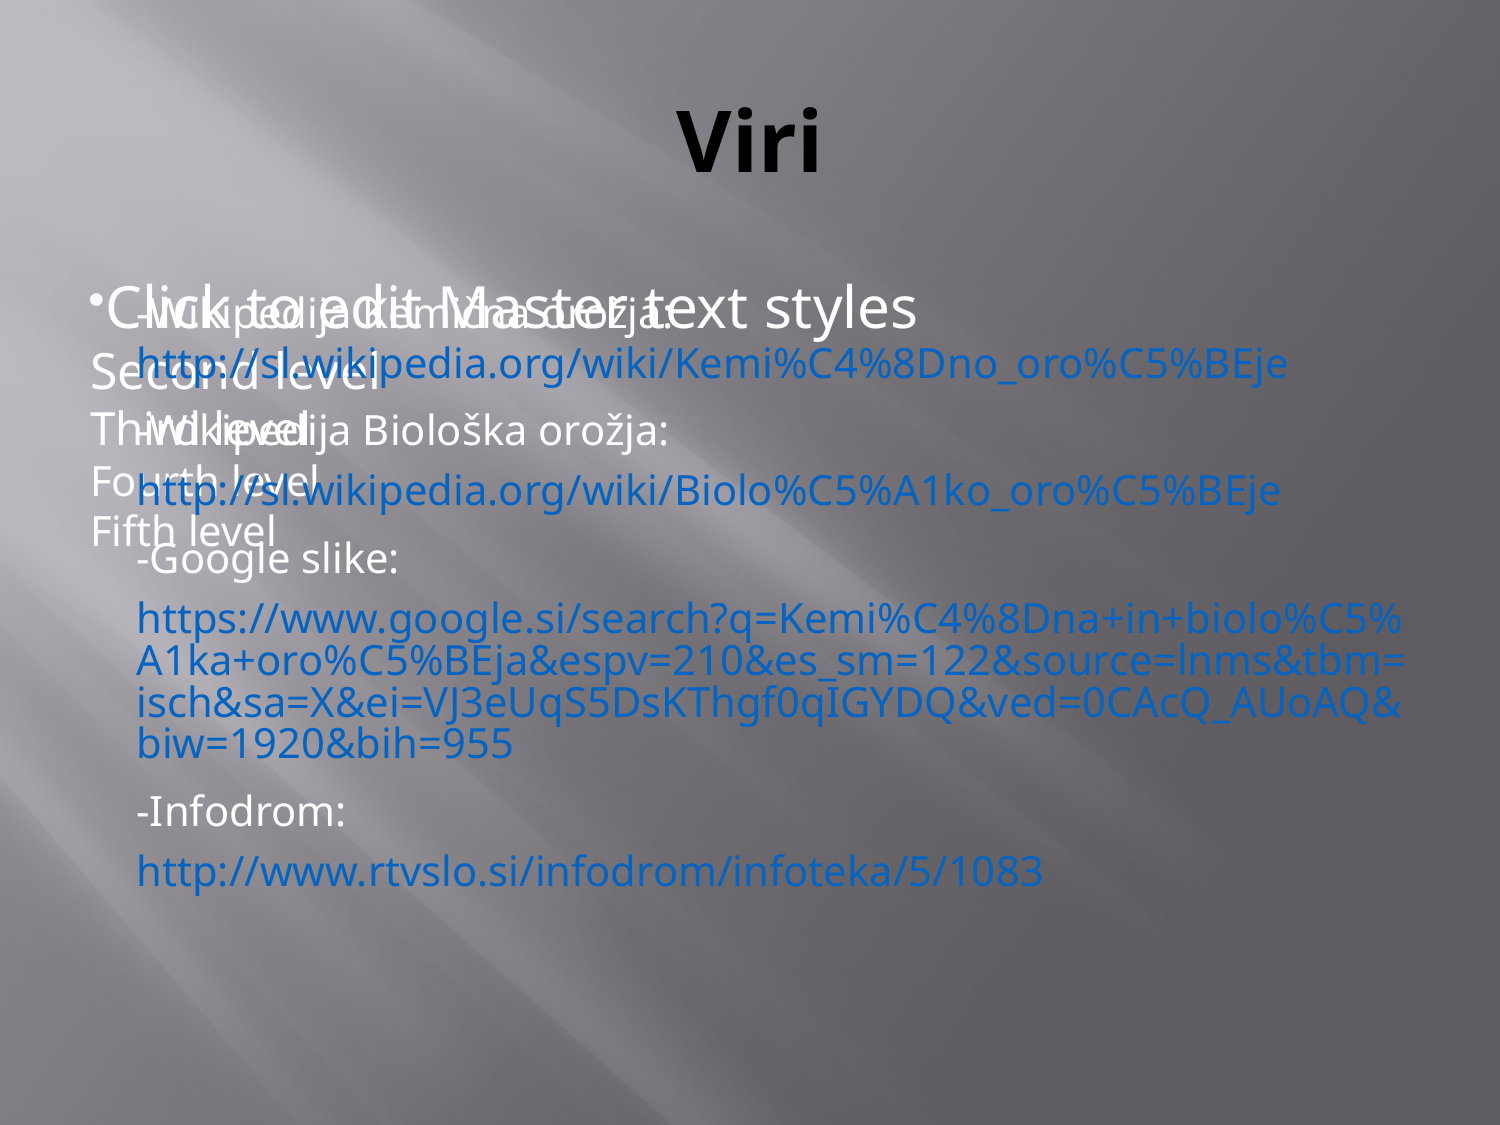

# Viri
-Wikipedija Kemična orožja: http://sl.wikipedia.org/wiki/Kemi%C4%8Dno_oro%C5%BEje
-Wikipedija Biološka orožja:
http://sl.wikipedia.org/wiki/Biolo%C5%A1ko_oro%C5%BEje
-Google slike:
https://www.google.si/search?q=Kemi%C4%8Dna+in+biolo%C5%A1ka+oro%C5%BEja&espv=210&es_sm=122&source=lnms&tbm=isch&sa=X&ei=VJ3eUqS5DsKThgf0qIGYDQ&ved=0CAcQ_AUoAQ&biw=1920&bih=955
-Infodrom:
http://www.rtvslo.si/infodrom/infoteka/5/1083